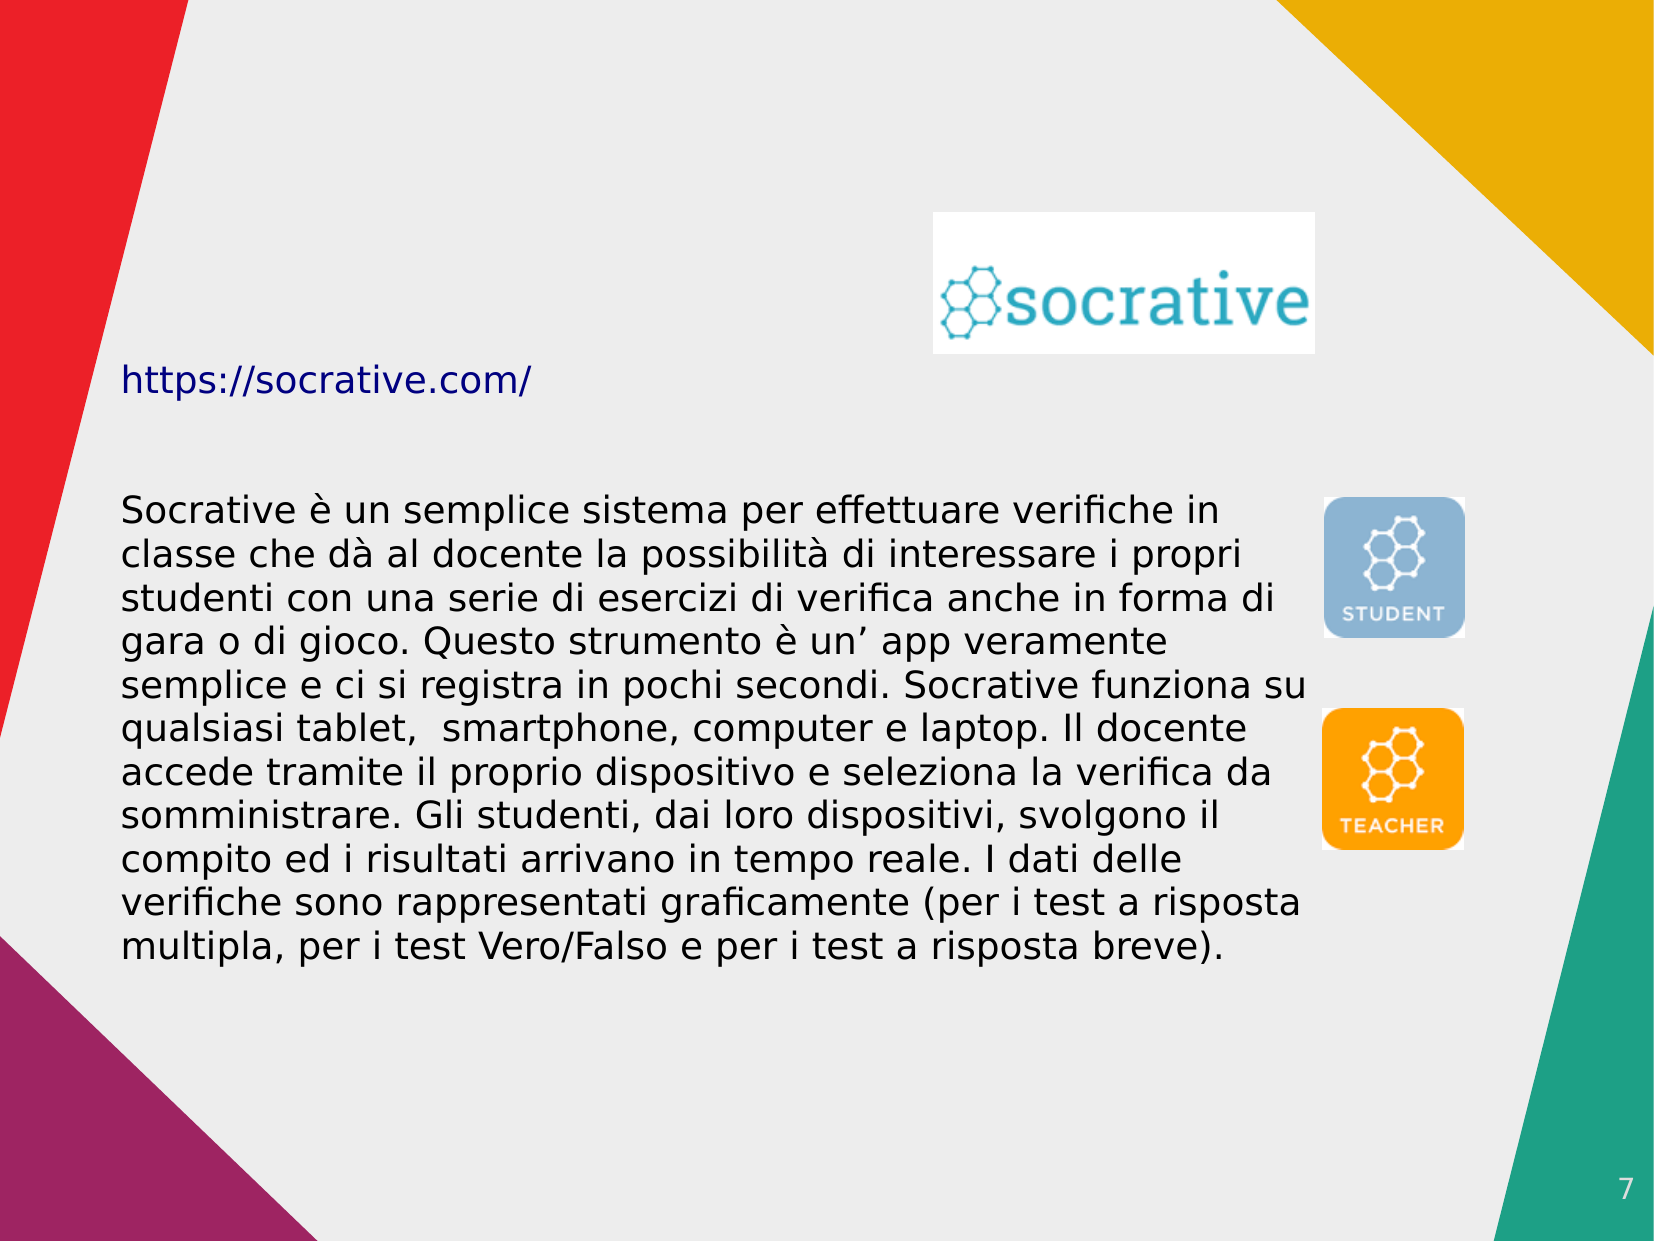

https://socrative.com/
Socrative è un semplice sistema per effettuare verifiche in classe che dà al docente la possibilità di interessare i propri studenti con una serie di esercizi di verifica anche in forma di gara o di gioco. Questo strumento è un’ app veramente semplice e ci si registra in pochi secondi. Socrative funziona su qualsiasi tablet, smartphone, computer e laptop. Il docente accede tramite il proprio dispositivo e seleziona la verifica da somministrare. Gli studenti, dai loro dispositivi, svolgono il compito ed i risultati arrivano in tempo reale. I dati delle verifiche sono rappresentati graficamente (per i test a risposta multipla, per i test Vero/Falso e per i test a risposta breve).
7